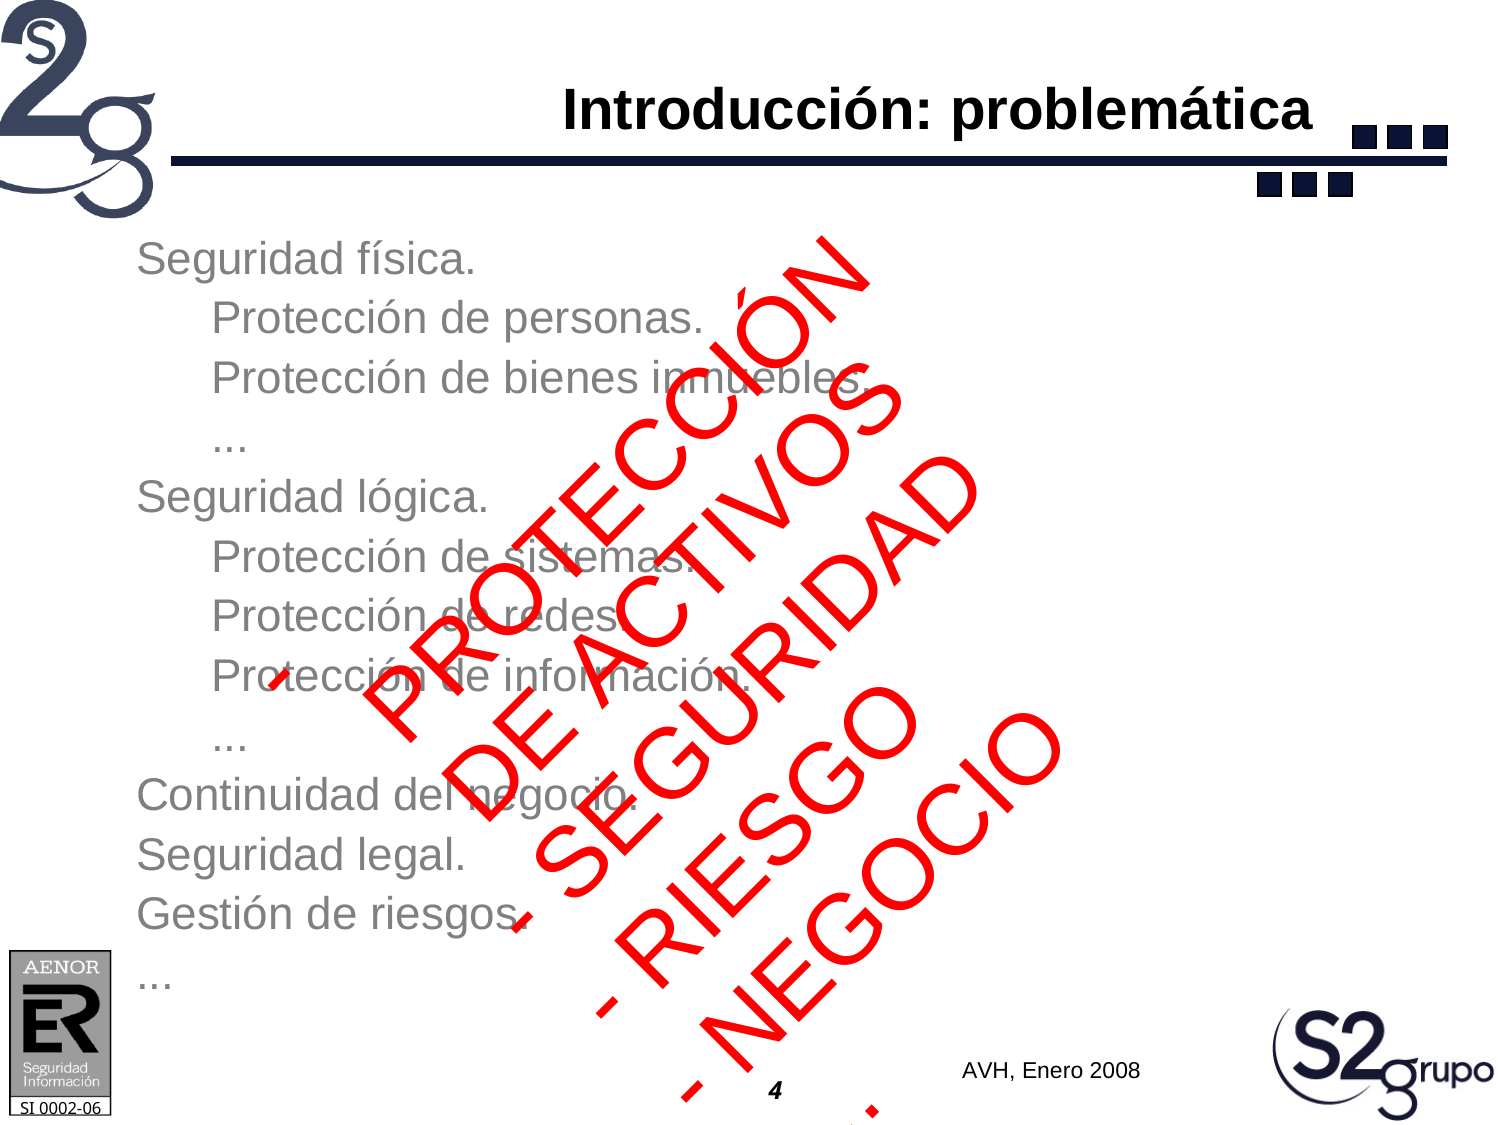

# Introducción: problemática
Seguridad física.
Protección de personas.
Protección de bienes inmuebles.
...
Seguridad lógica.
Protección de sistemas.
Protección de redes.
Protección de información.
...
Continuidad del negocio.
Seguridad legal.
Gestión de riesgos.
...
- PROTECCIÓN DE ACTIVOS
- SEGURIDAD
- RIESGO
- NEGOCIO
- ...
AVH, Enero 2008